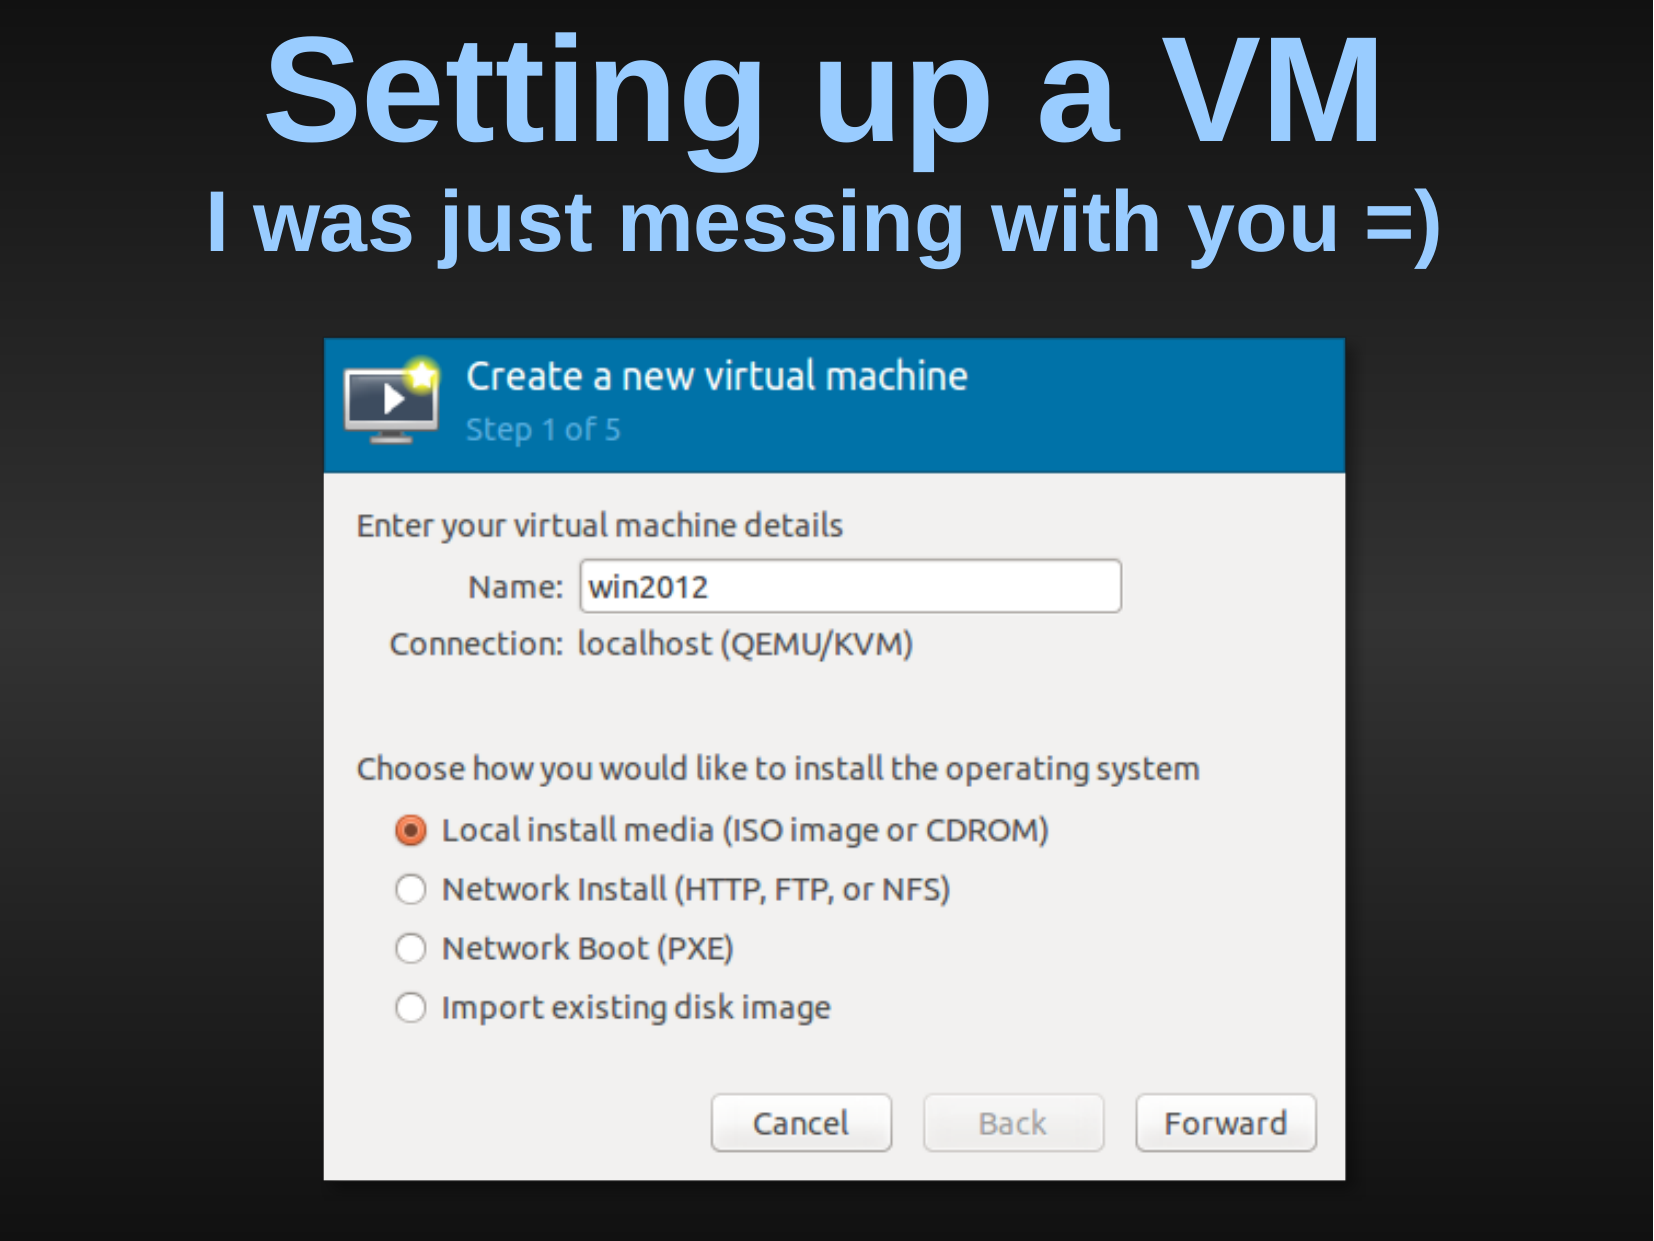

# Setting up a VM I was just messing with you =)